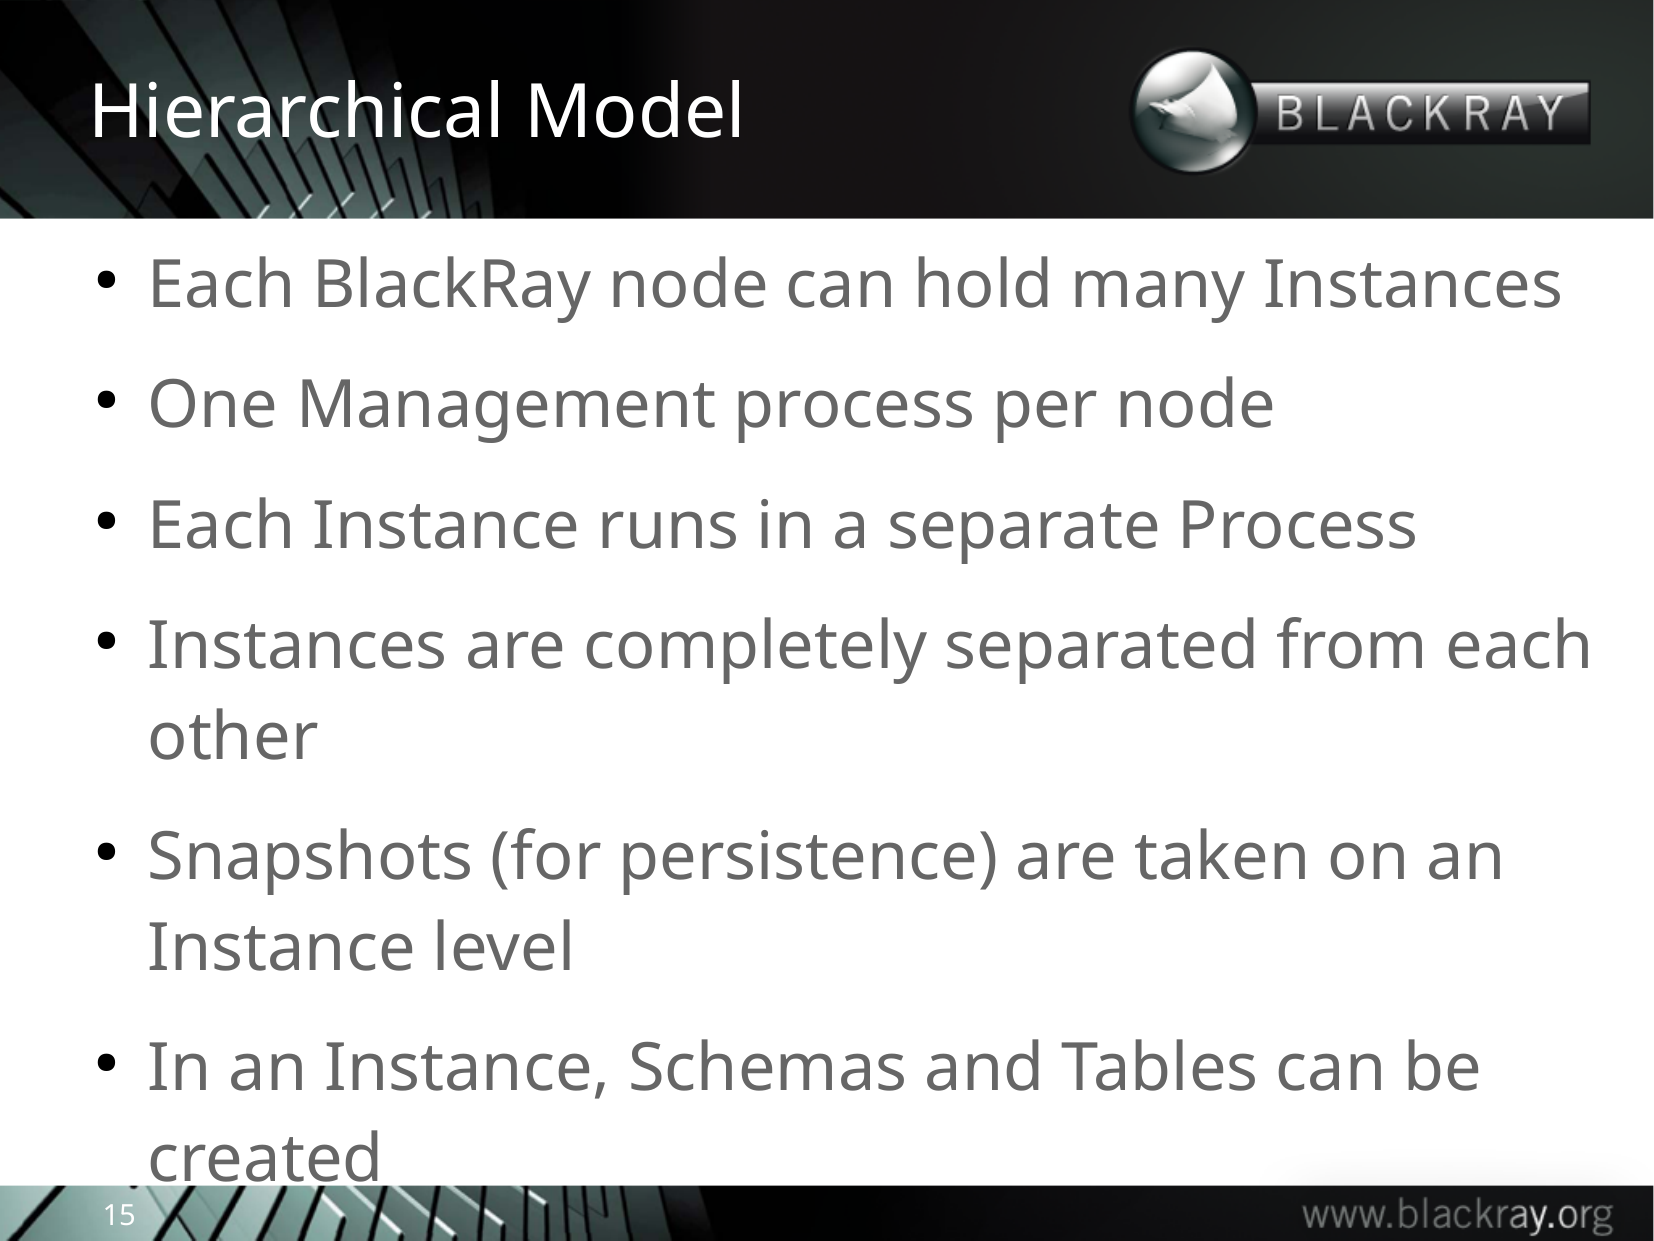

# Hierarchical Model
Each BlackRay node can hold many Instances
One Management process per node
Each Instance runs in a separate Process
Instances are completely separated from each other
Snapshots (for persistence) are taken on an Instance level
In an Instance, Schemas and Tables can be created
Queries can span across Tables and Schemas